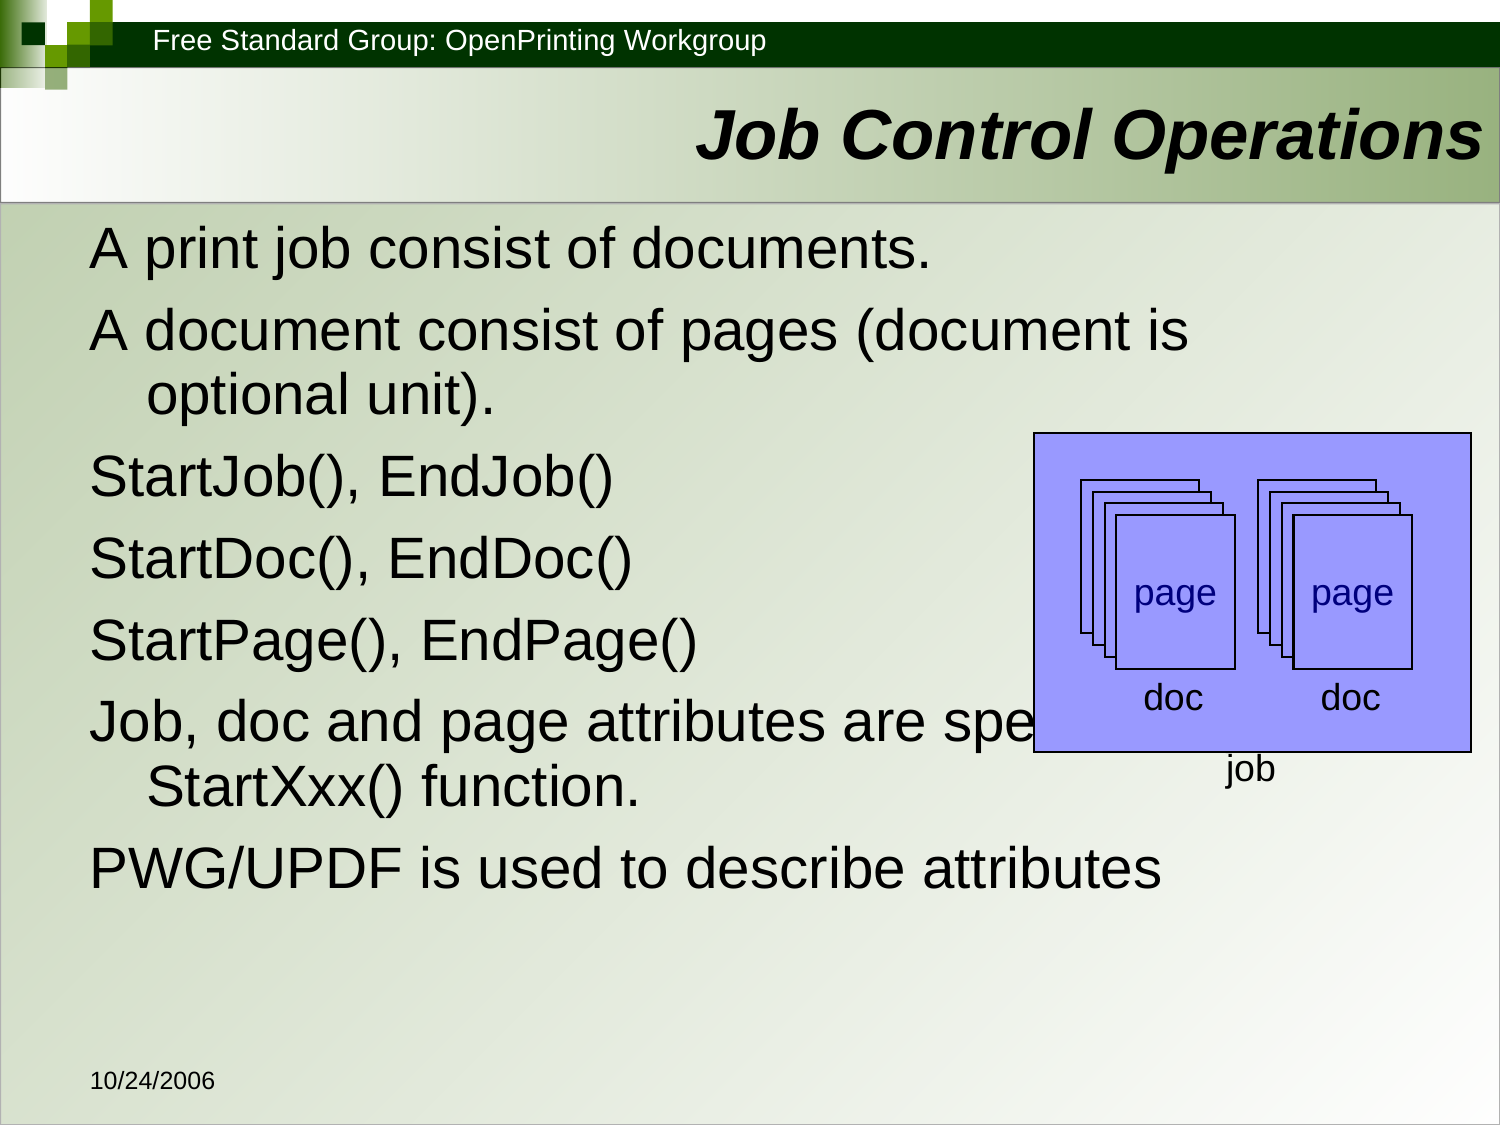

# Job Control Operations
A print job consist of documents.
A document consist of pages (document is optional unit).
StartJob(), EndJob()
StartDoc(), EndDoc()
StartPage(), EndPage()
Job, doc and page attributes are specified by each StartXxx() function.
PWG/UPDF is used to describe attributes
page
page
doc
doc
job